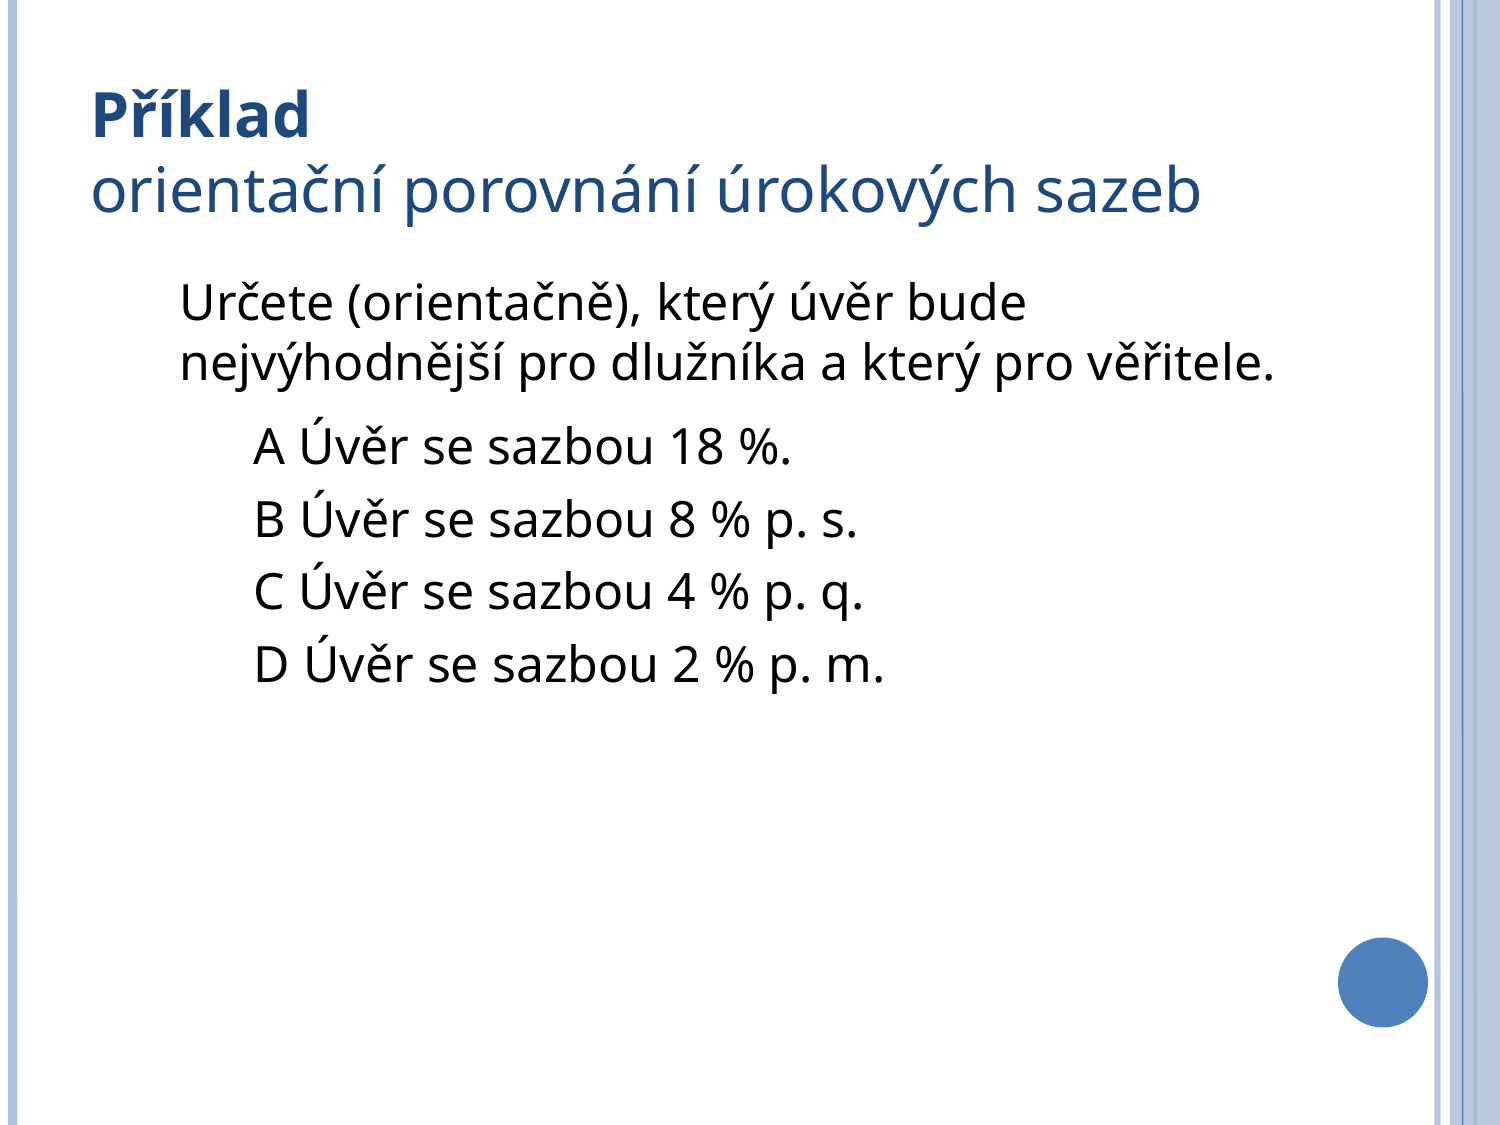

# Příklad orientační porovnání úrokových sazeb
Určete (orientačně), který úvěr bude nejvýhodnější pro dlužníka a který pro věřitele.
	A Úvěr se sazbou 18 %.
	B Úvěr se sazbou 8 % p. s.
	C Úvěr se sazbou 4 % p. q.
	D Úvěr se sazbou 2 % p. m.